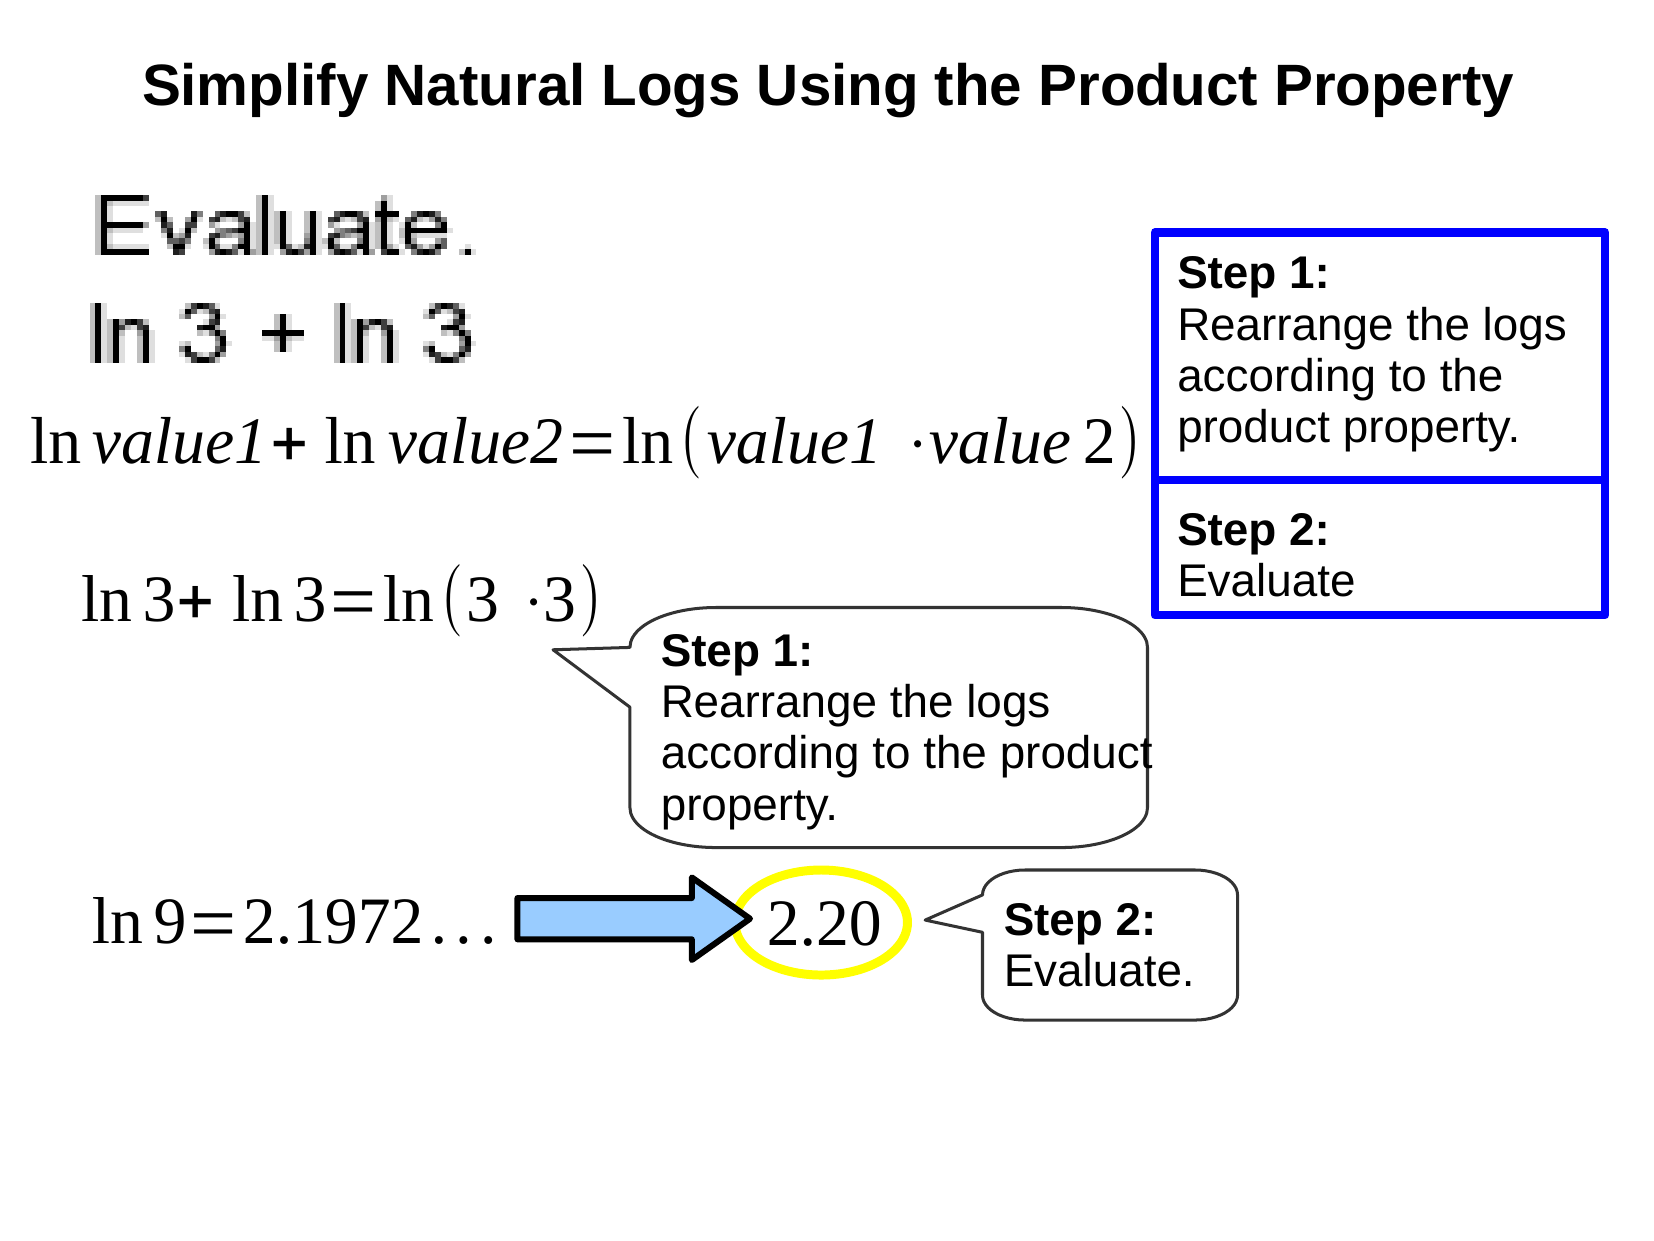

Simplify Natural Logs Using the Product Property
Step 1:
Rearrange the logs according to the product property.
Step 2:
Evaluate
Step 1:
Rearrange the logs
according to the product
property.
Step 2:
Evaluate.